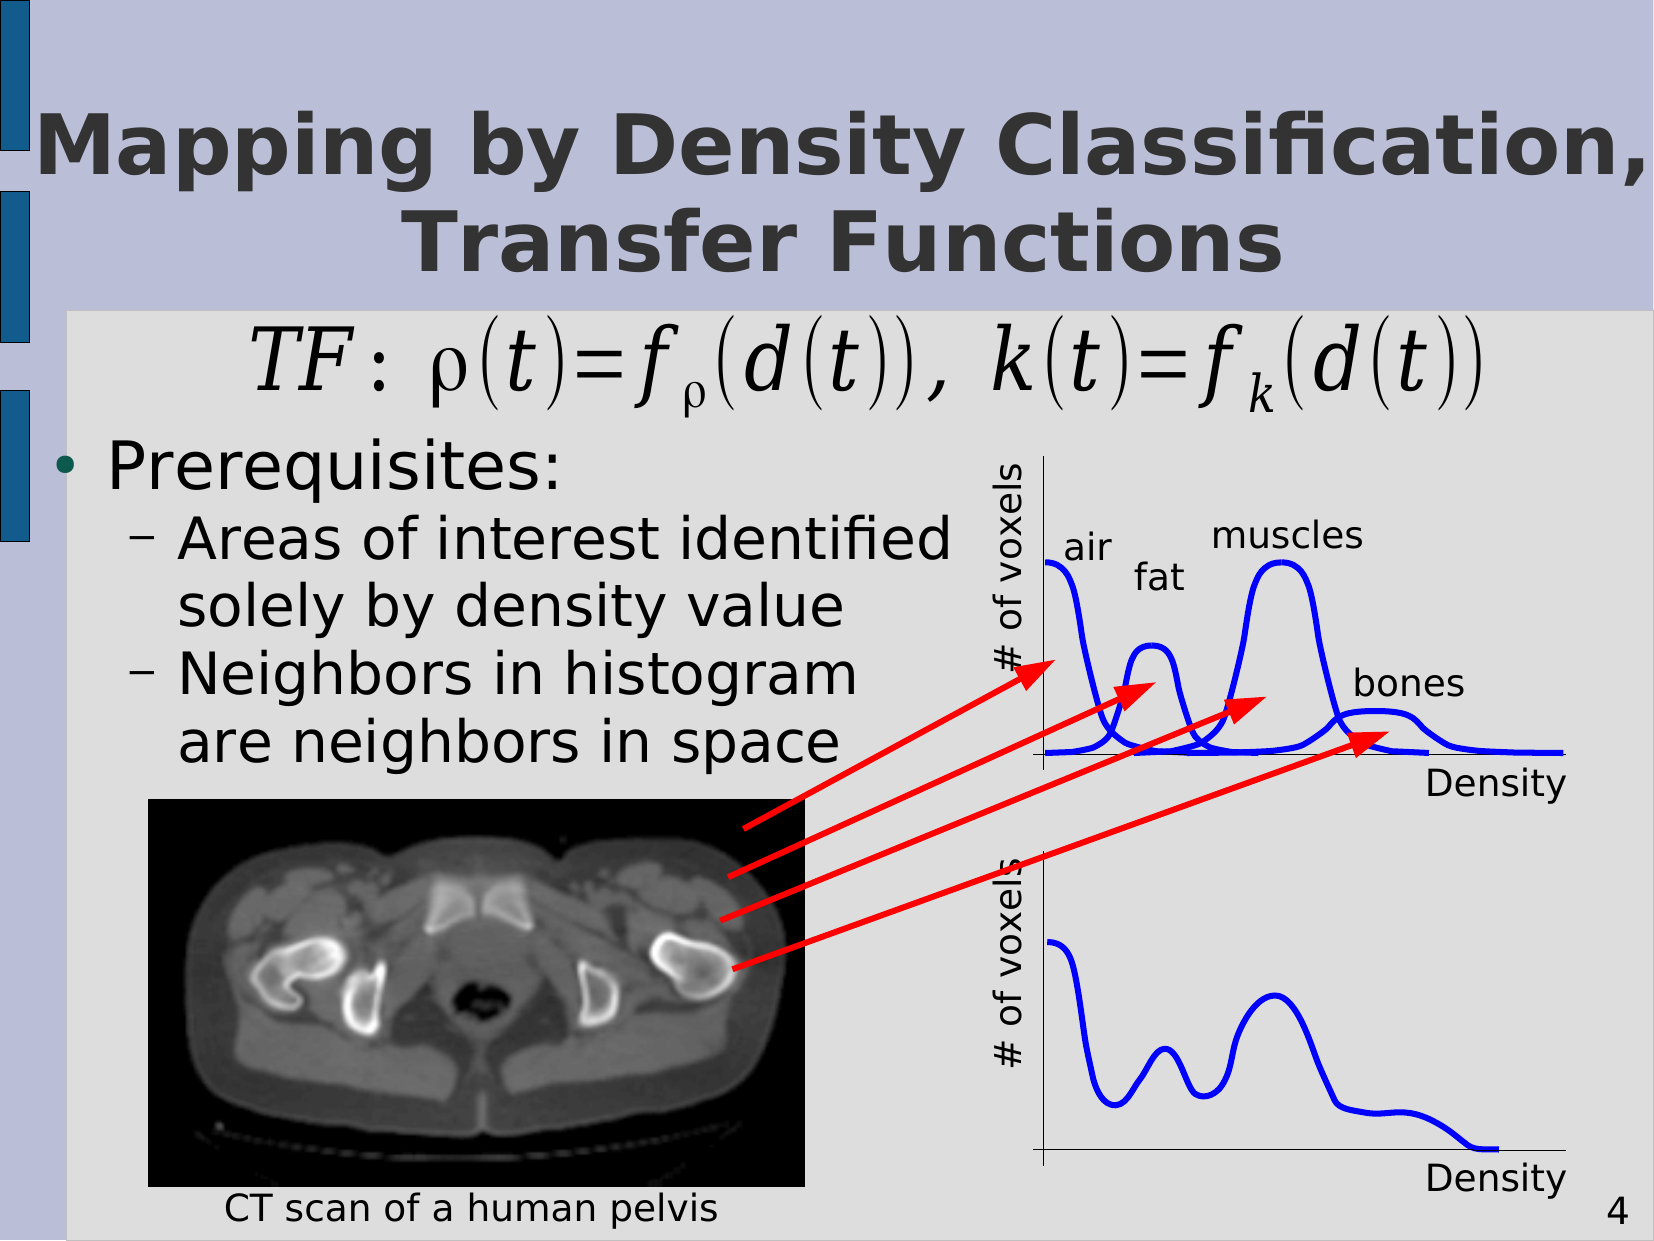

# Mapping by Density Classification, Transfer Functions
Prerequisites:
Areas of interest identified solely by density value
Neighbors in histogram	are neighbors in space
# of voxels
Density
muscles
air
fat
bones
# of voxels
Density
CT scan of a human pelvis